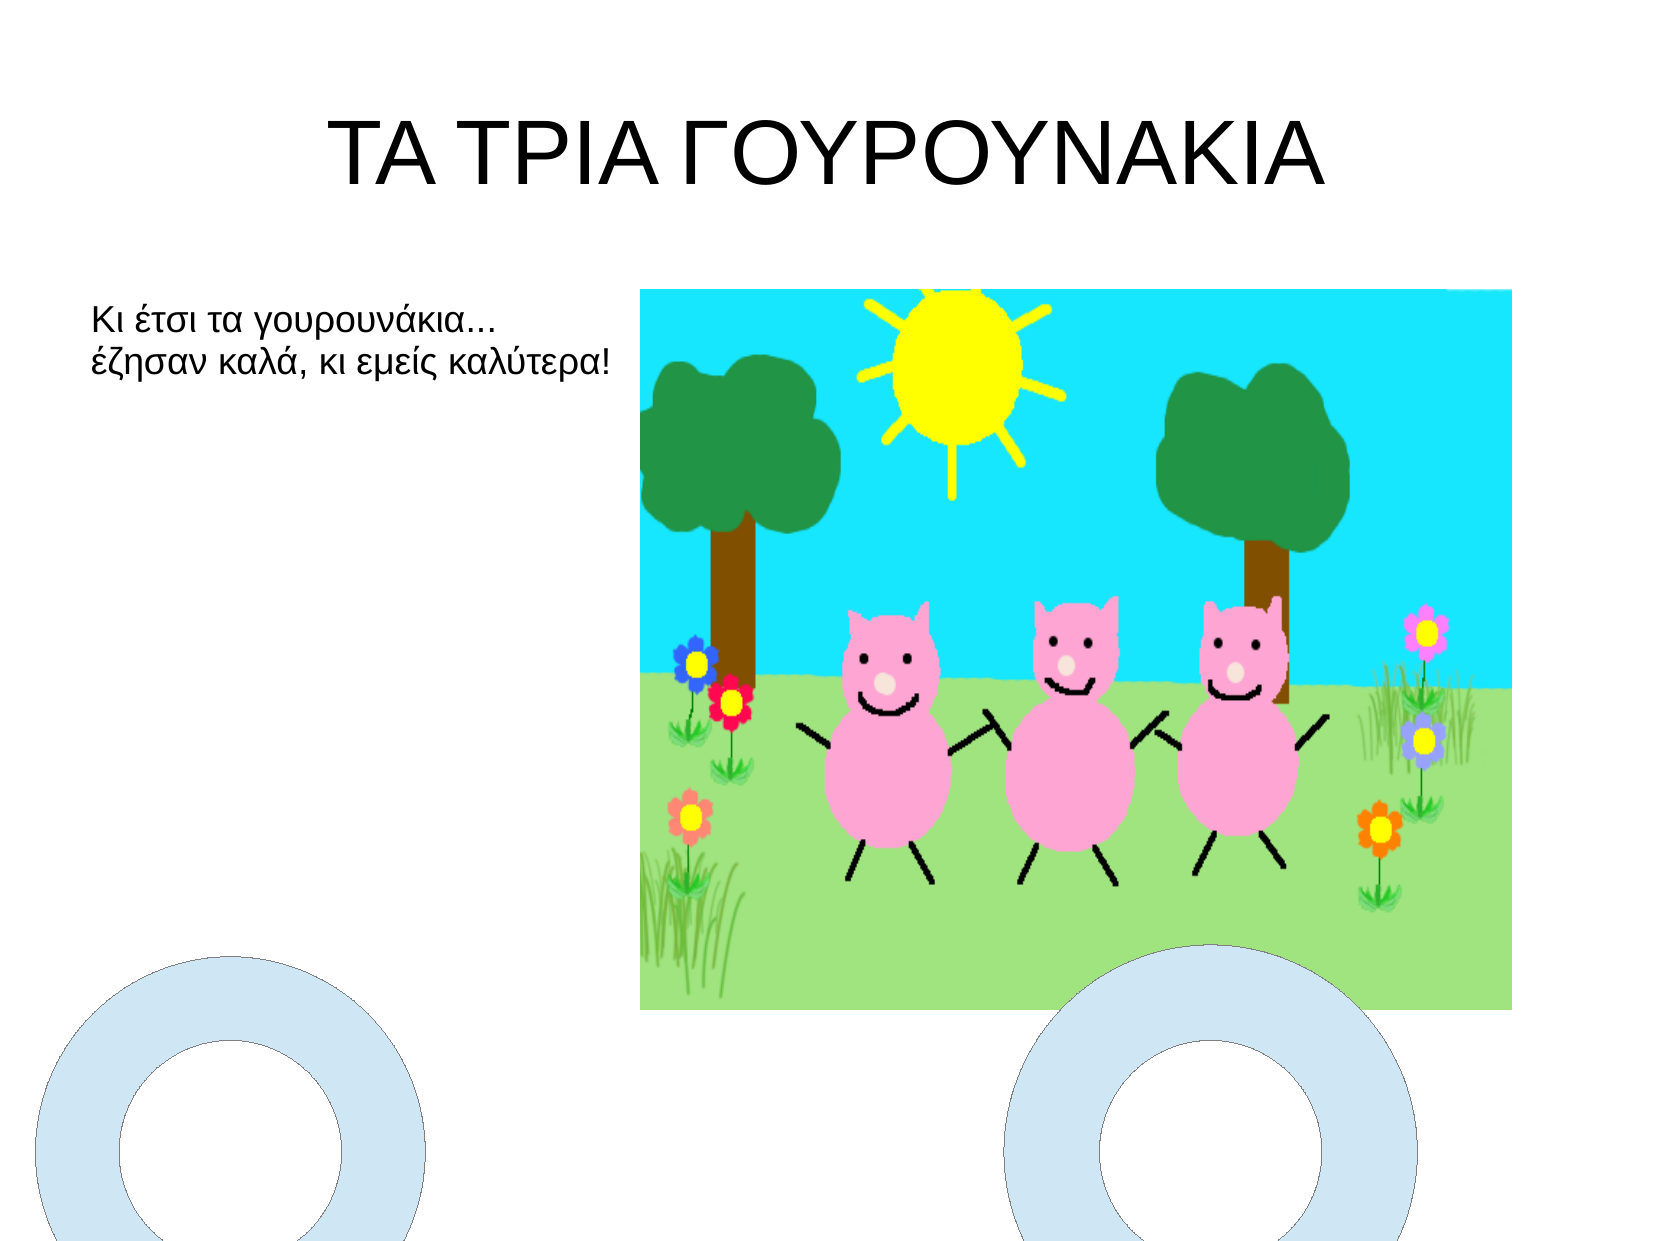

# ΤΑ ΤΡΙΑ ΓΟΥΡΟΥΝΑΚΙΑ
Κι έτσι τα γουρουνάκια...
έζησαν καλά, κι εμείς καλύτερα!